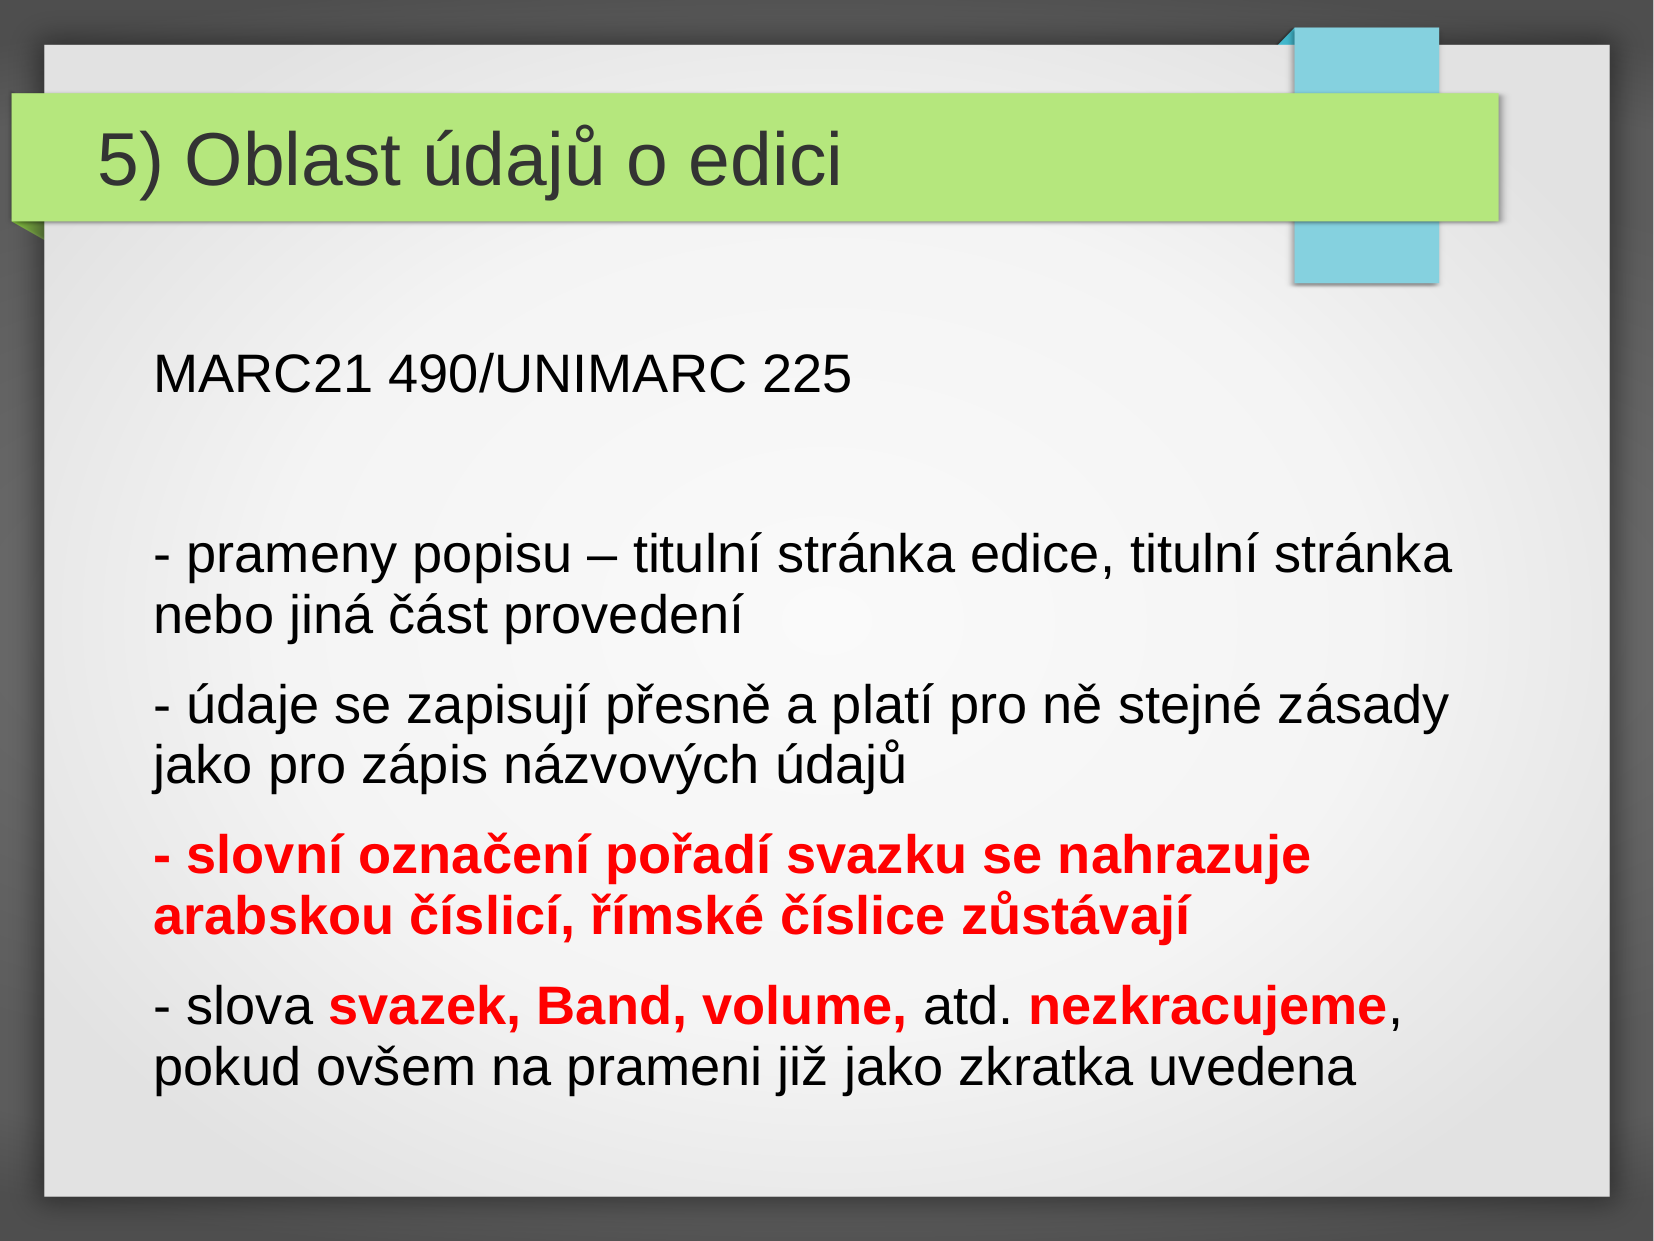

# 5) Oblast údajů o edici
MARC21 490/UNIMARC 225
- prameny popisu – titulní stránka edice, titulní stránka nebo jiná část provedení
- údaje se zapisují přesně a platí pro ně stejné zásady jako pro zápis názvových údajů
- slovní označení pořadí svazku se nahrazuje arabskou číslicí, římské číslice zůstávají
- slova svazek, Band, volume, atd. nezkracujeme, pokud ovšem na prameni již jako zkratka uvedena